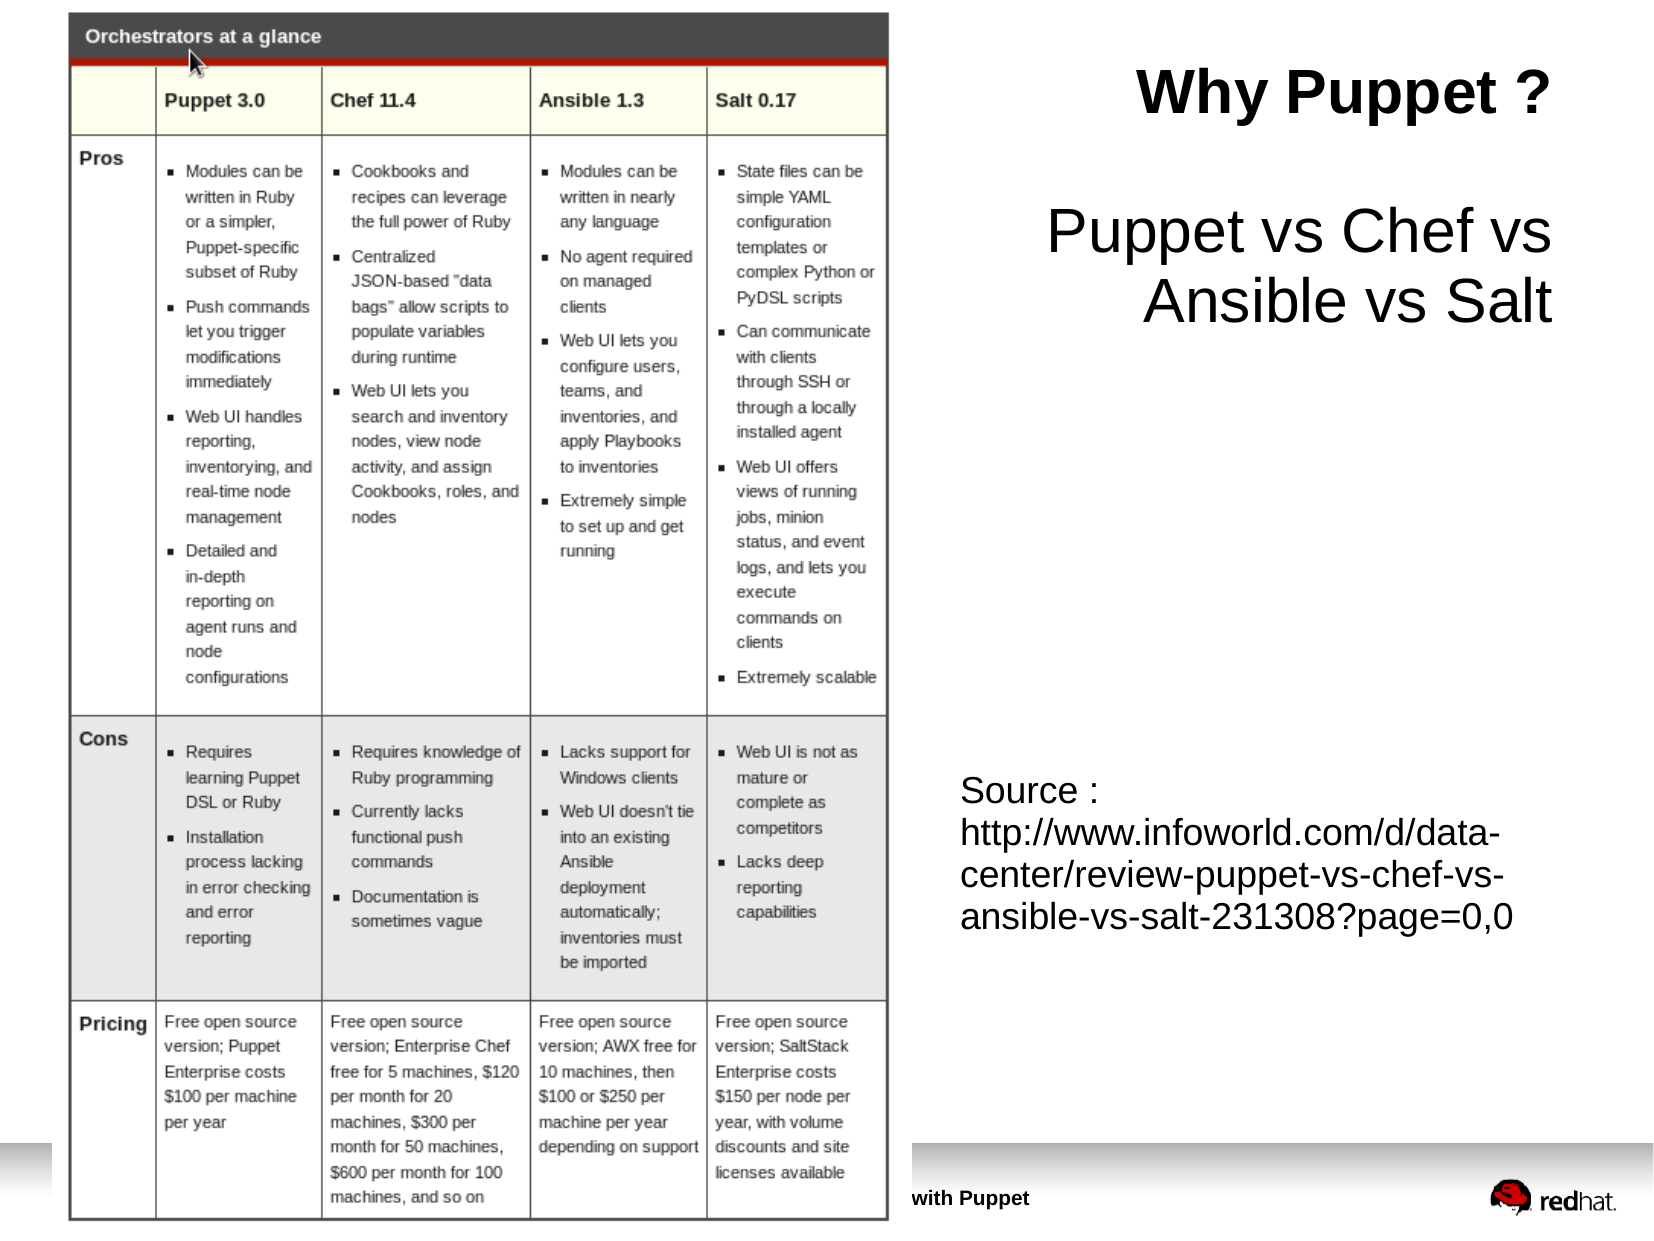

# Why Puppet ? Puppet vs Chef vs Ansible vs Salt
Source : http://www.infoworld.com/d/data-center/review-puppet-vs-chef-vs-ansible-vs-salt-231308?page=0,0